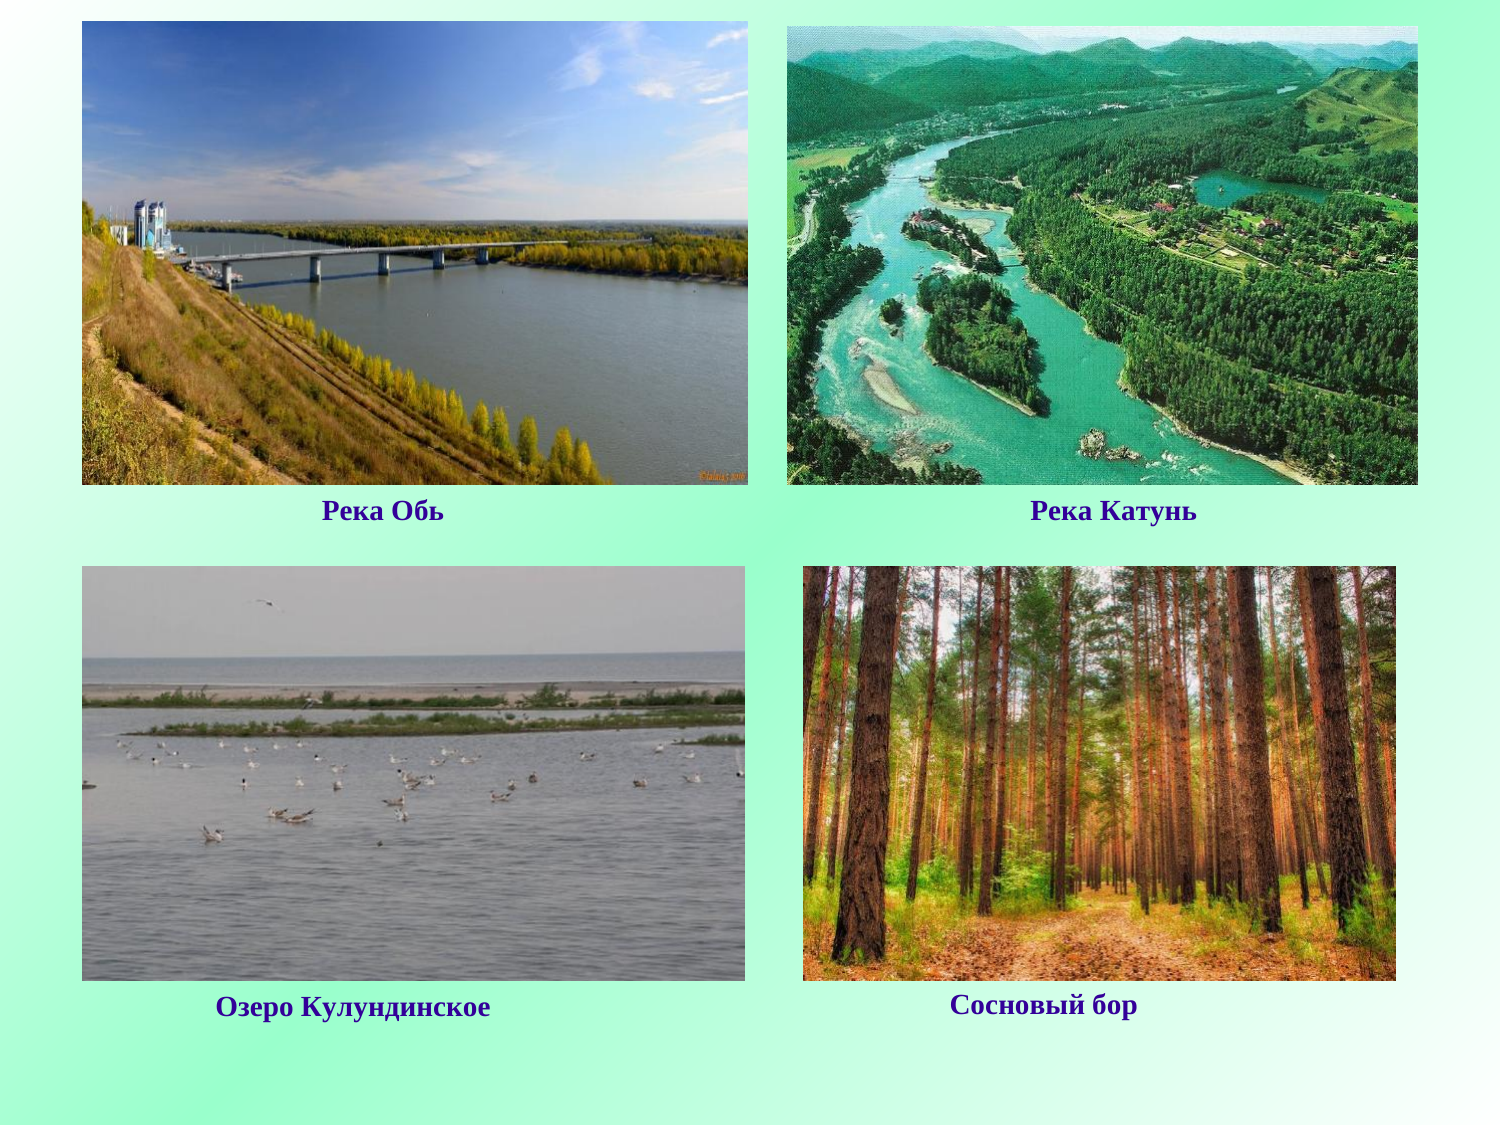

#
Река Обь
Река Катунь
 Сосновый бор
Озеро Кулундинское